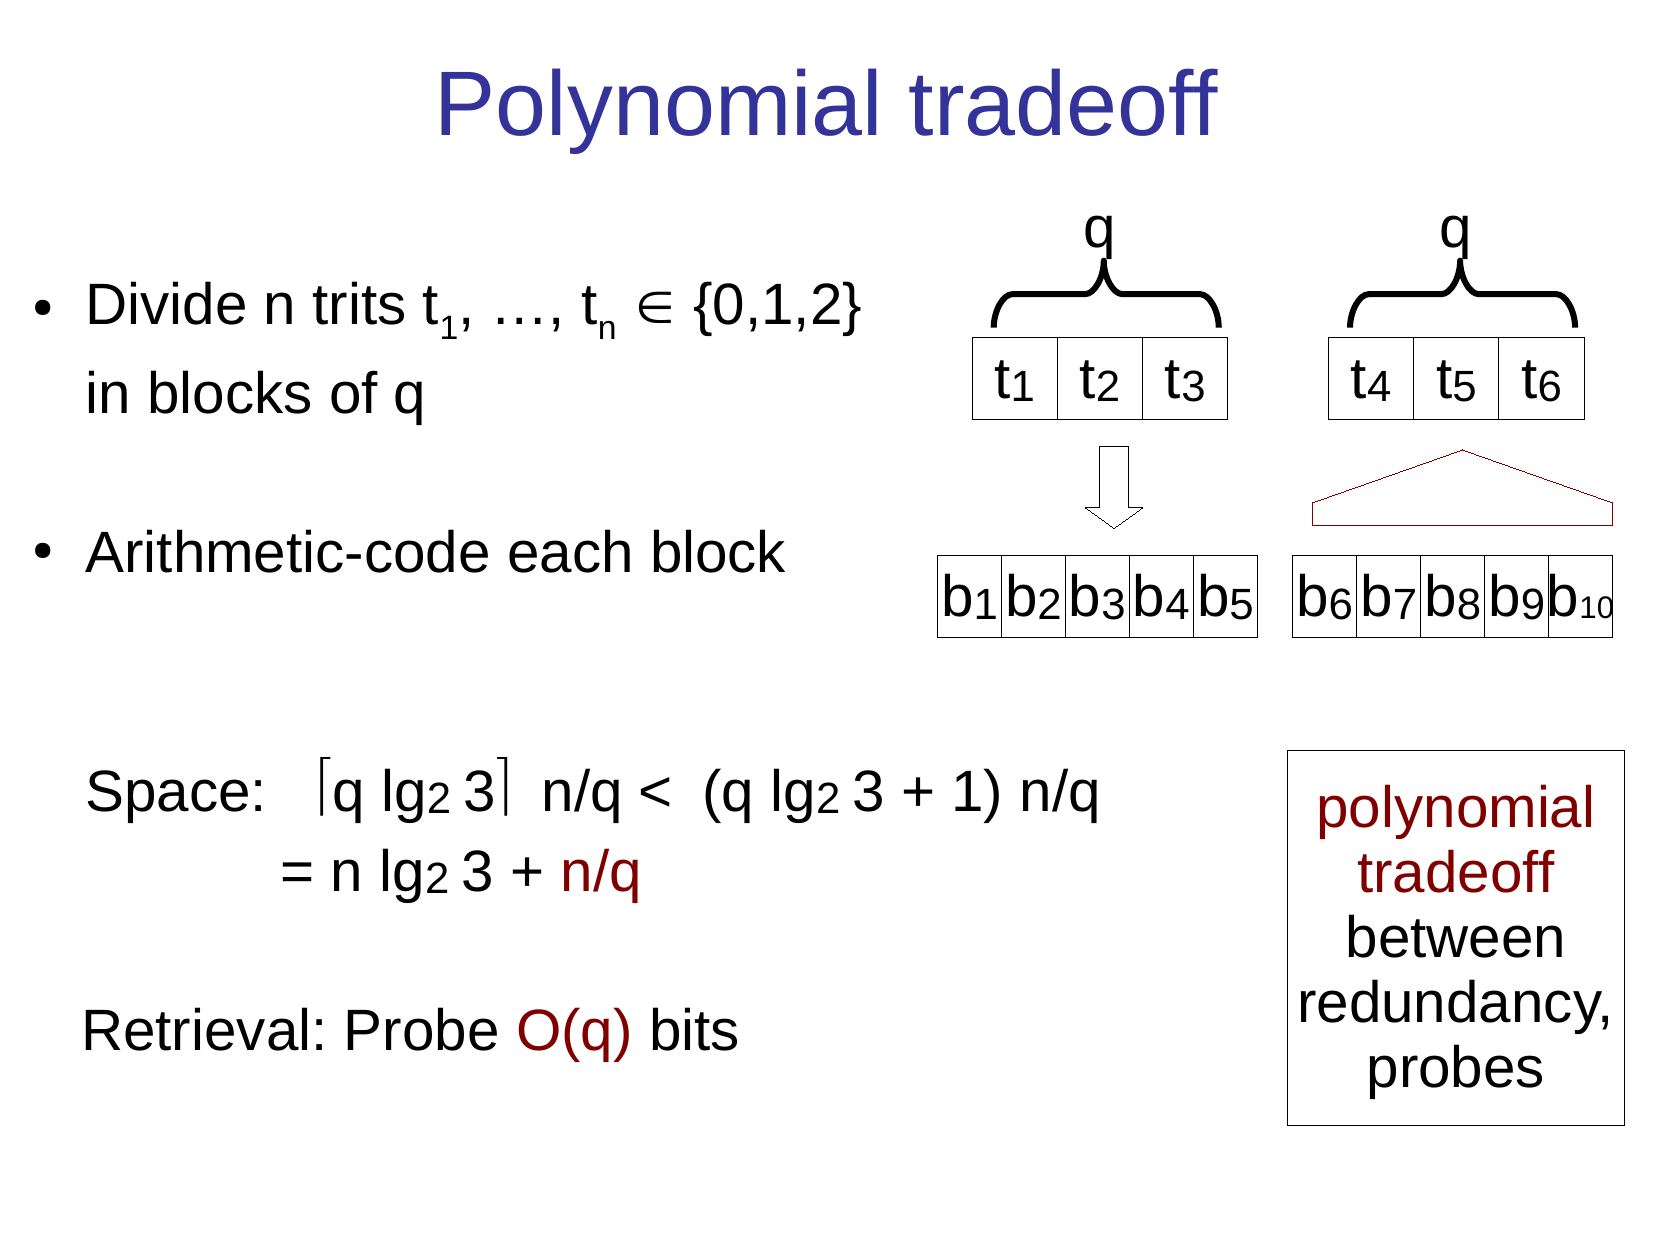

Polynomial tradeoff
# Divide n trits t1, …, tn  {0,1,2}
in blocks of q
Arithmetic-code each block
Space: q lg2 3 n/q < (q lg2 3 + 1) n/q
 = n lg2 3 + n/q
 Retrieval: Probe O(q) bits
q
q
t1
t2
t3
t4
t5
t6
b1
b2
b3
b4
b5
b6
b7
b8
b9
b10
polynomial
tradeoff
between
redundancy,
probes